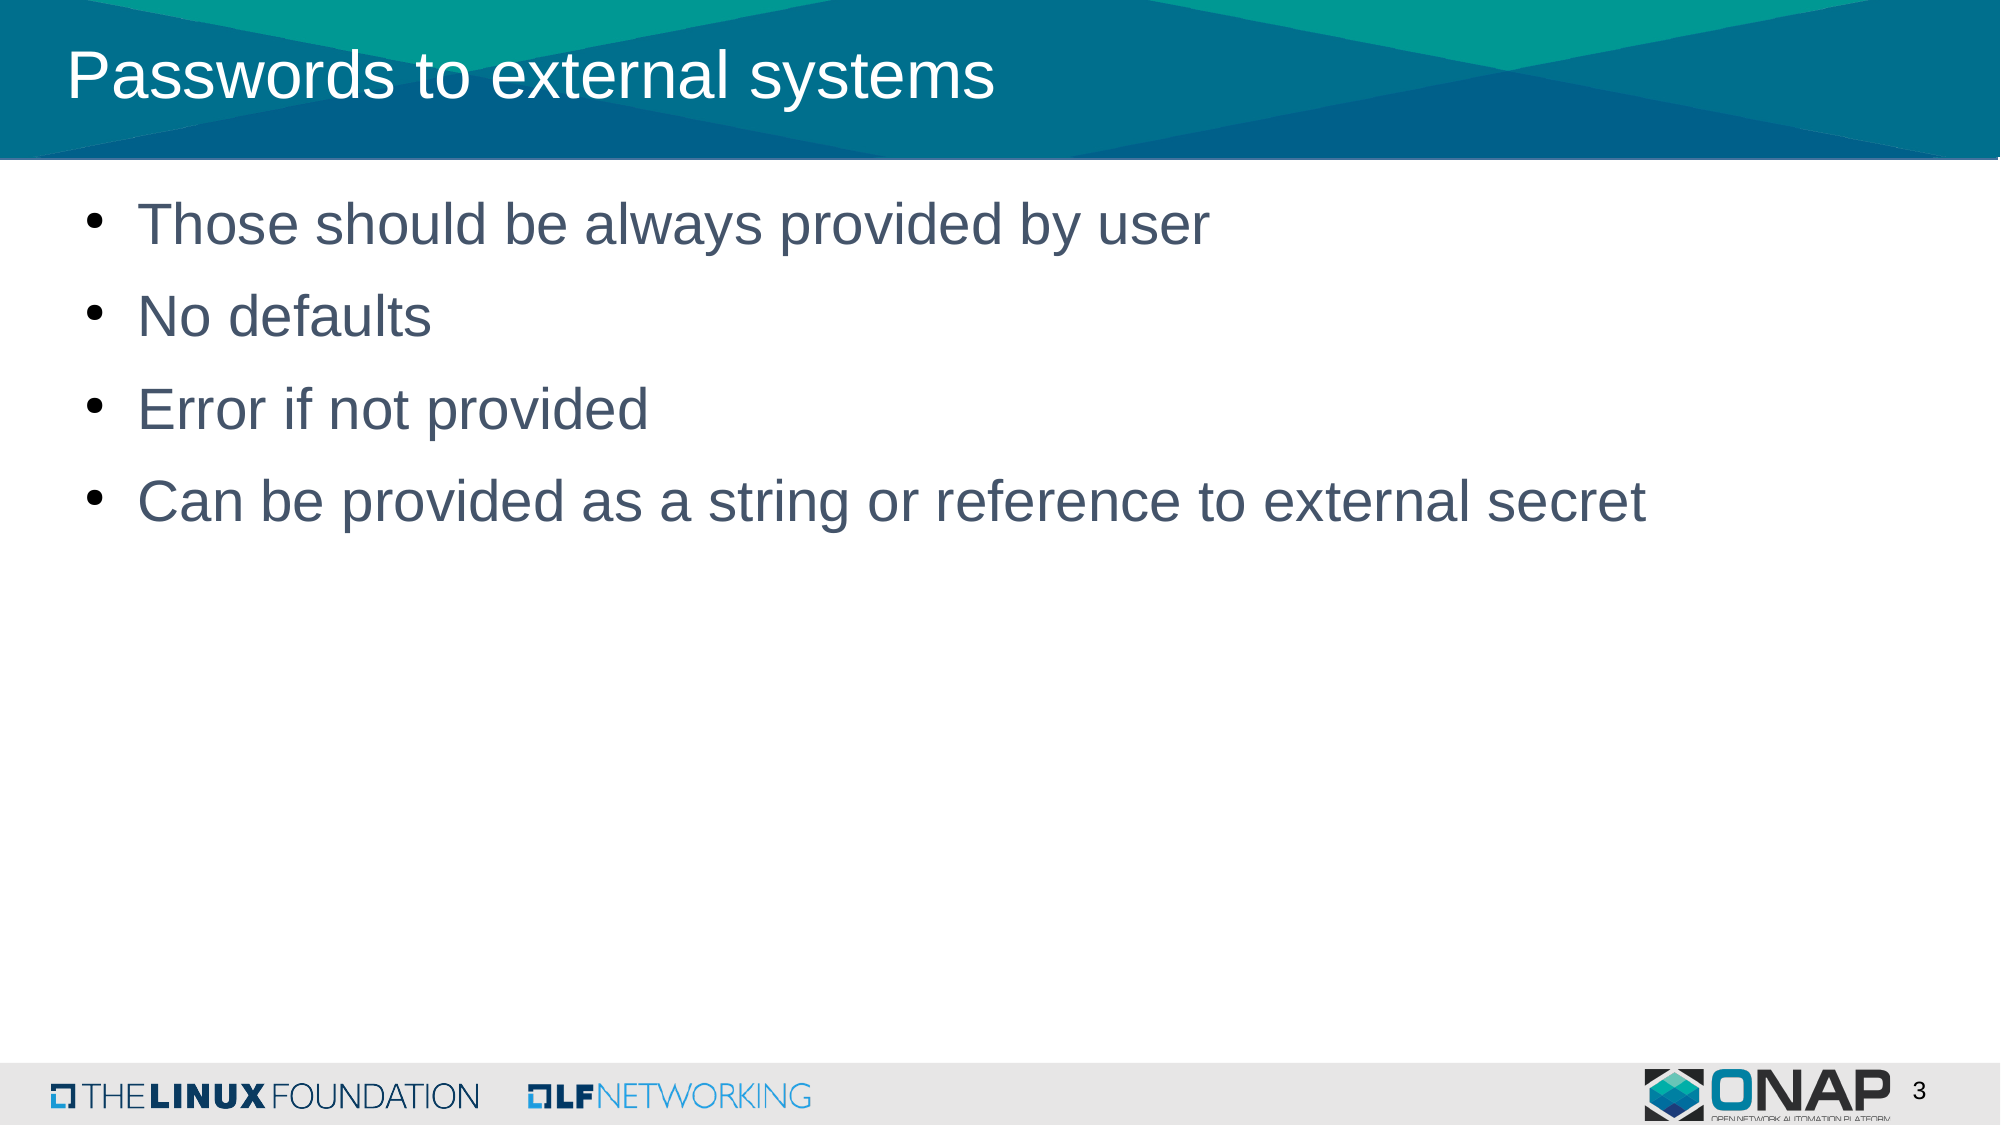

# Passwords to external systems
Those should be always provided by user
No defaults
Error if not provided
Can be provided as a string or reference to external secret